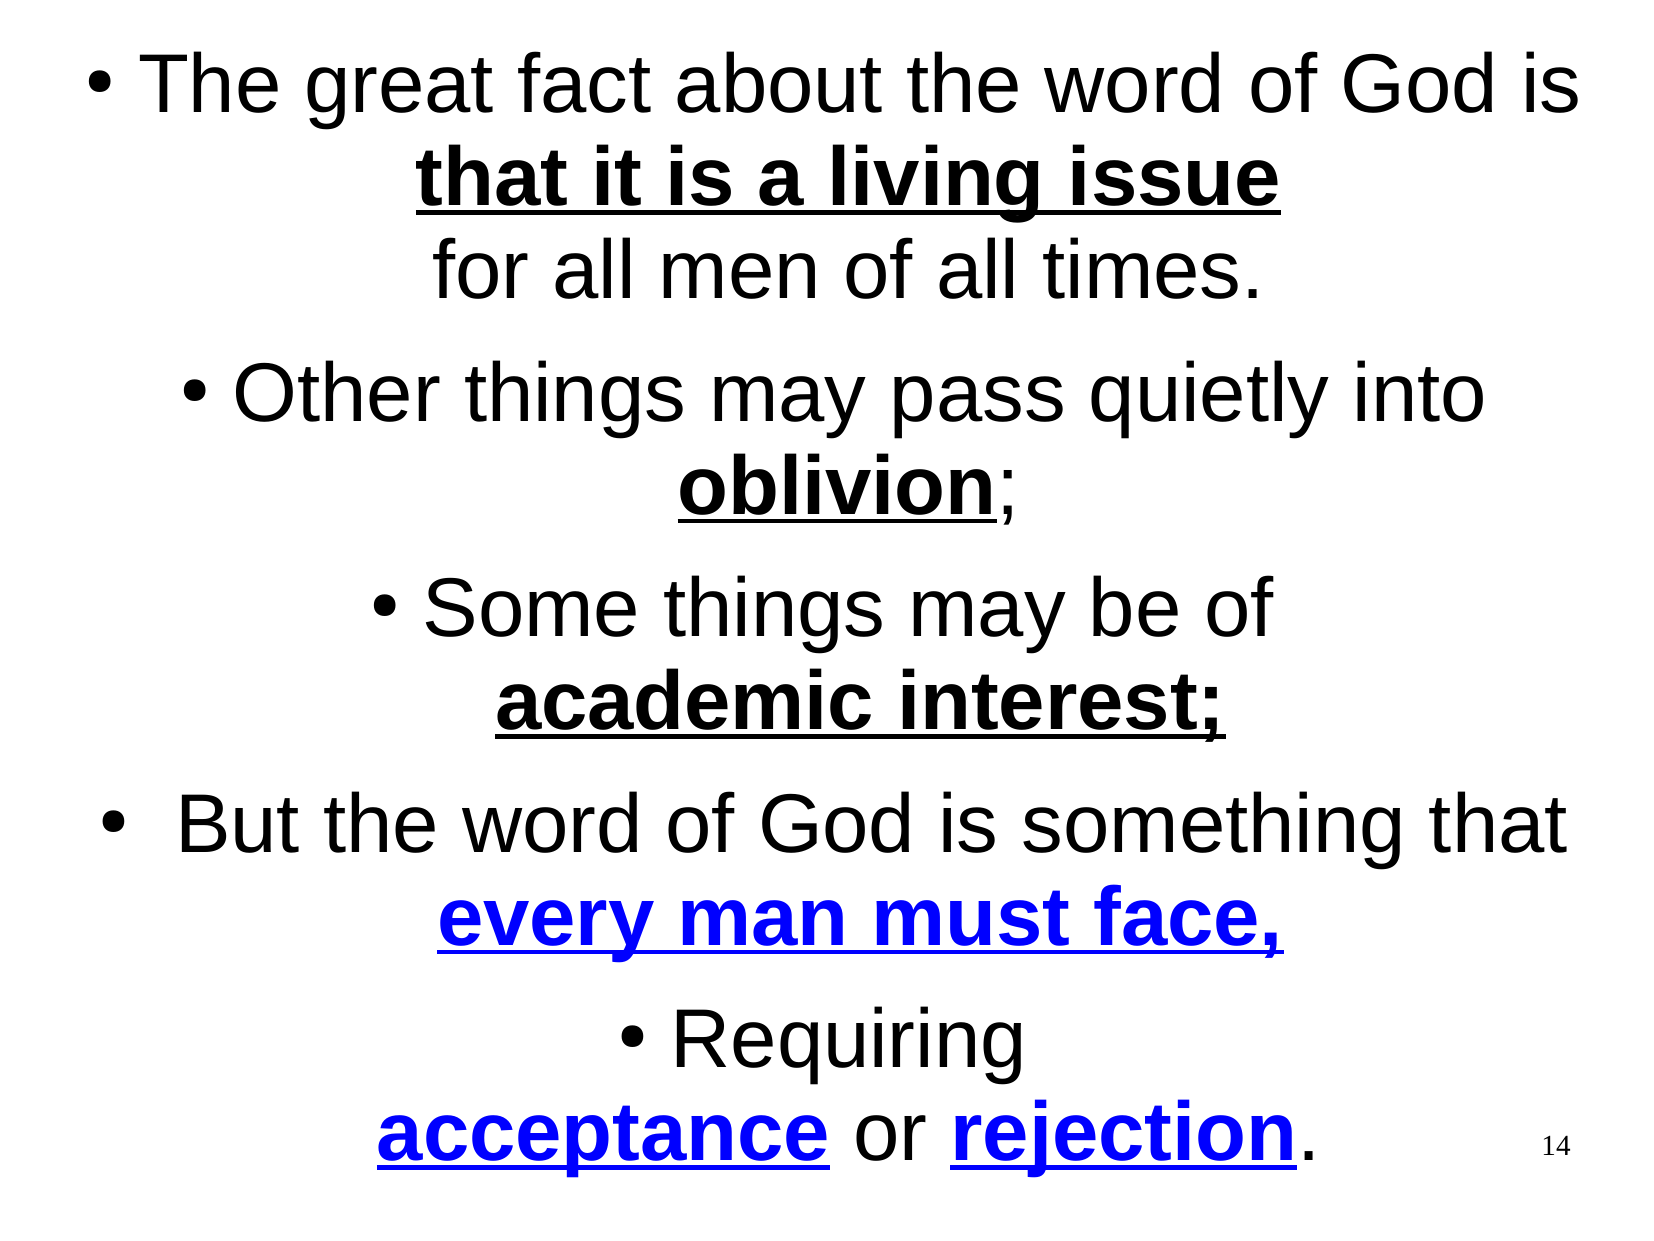

# The great fact about the word of God is that it is a living issue for all men of all times.
Other things may pass quietly into oblivion;
Some things may be of
academic interest;
 But the word of God is something that every man must face,
Requiring
acceptance or rejection.
14